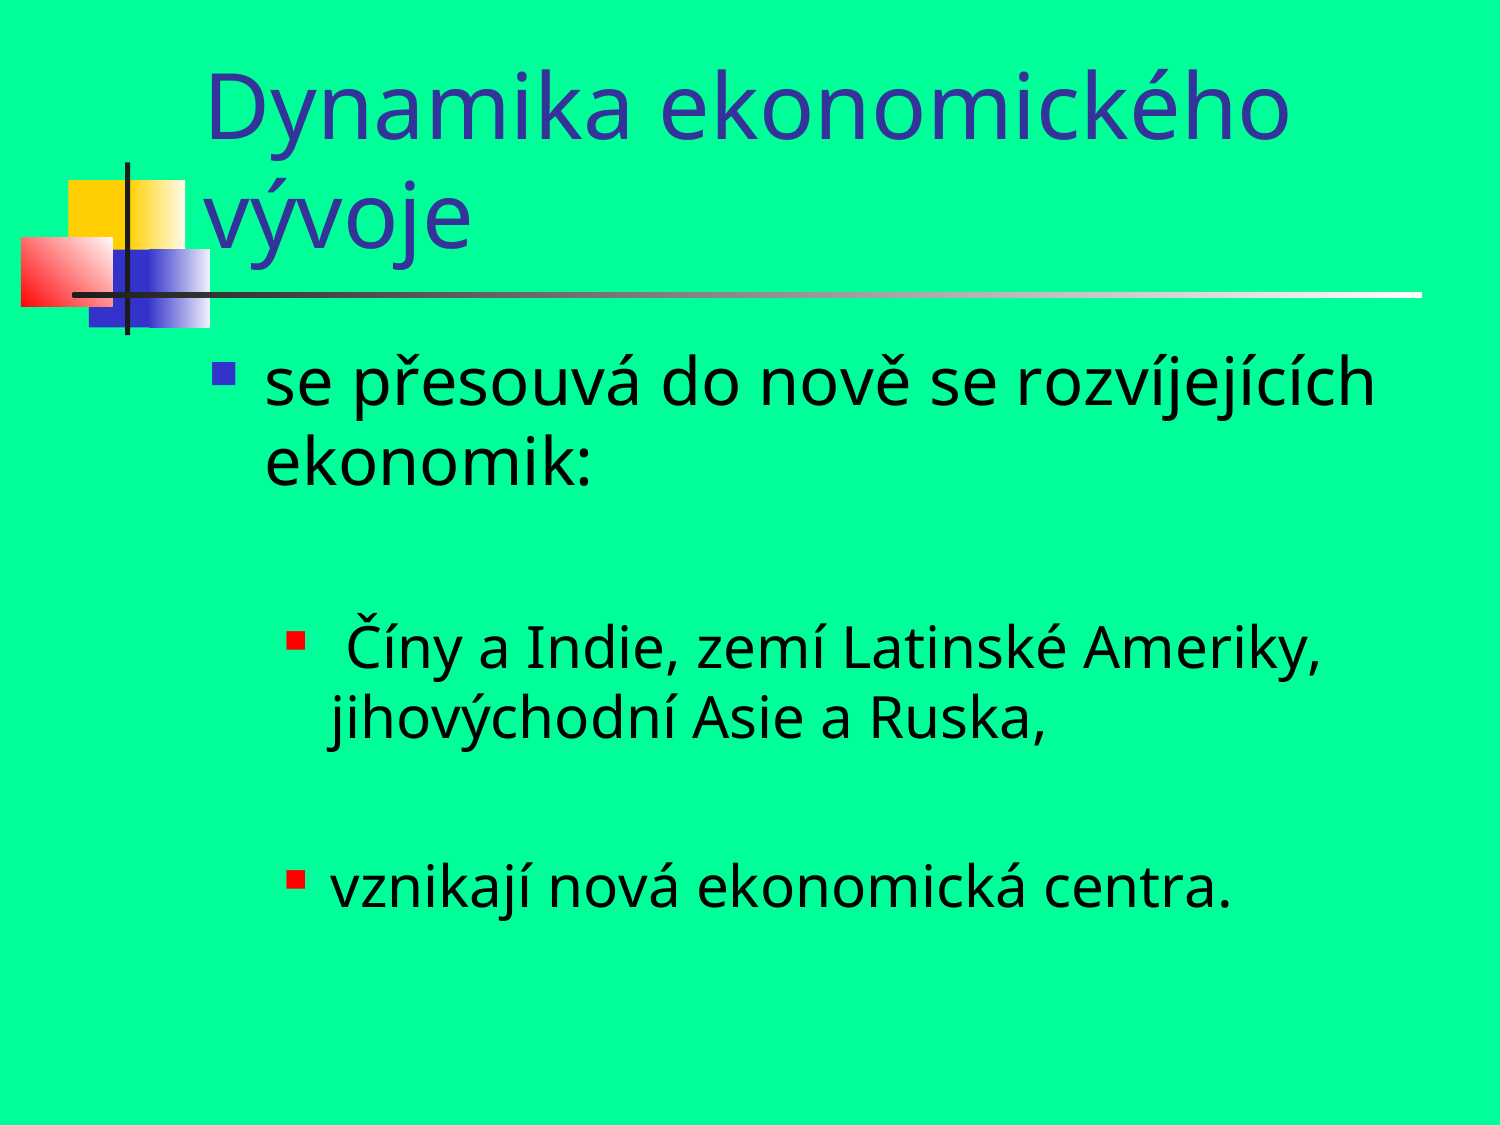

# Dynamika ekonomického vývoje
se přesouvá do nově se rozvíjejících ekonomik:
 Číny a Indie, zemí Latinské Ameriky, 	jihovýchodní Asie a Ruska,
vznikají nová ekonomická centra.